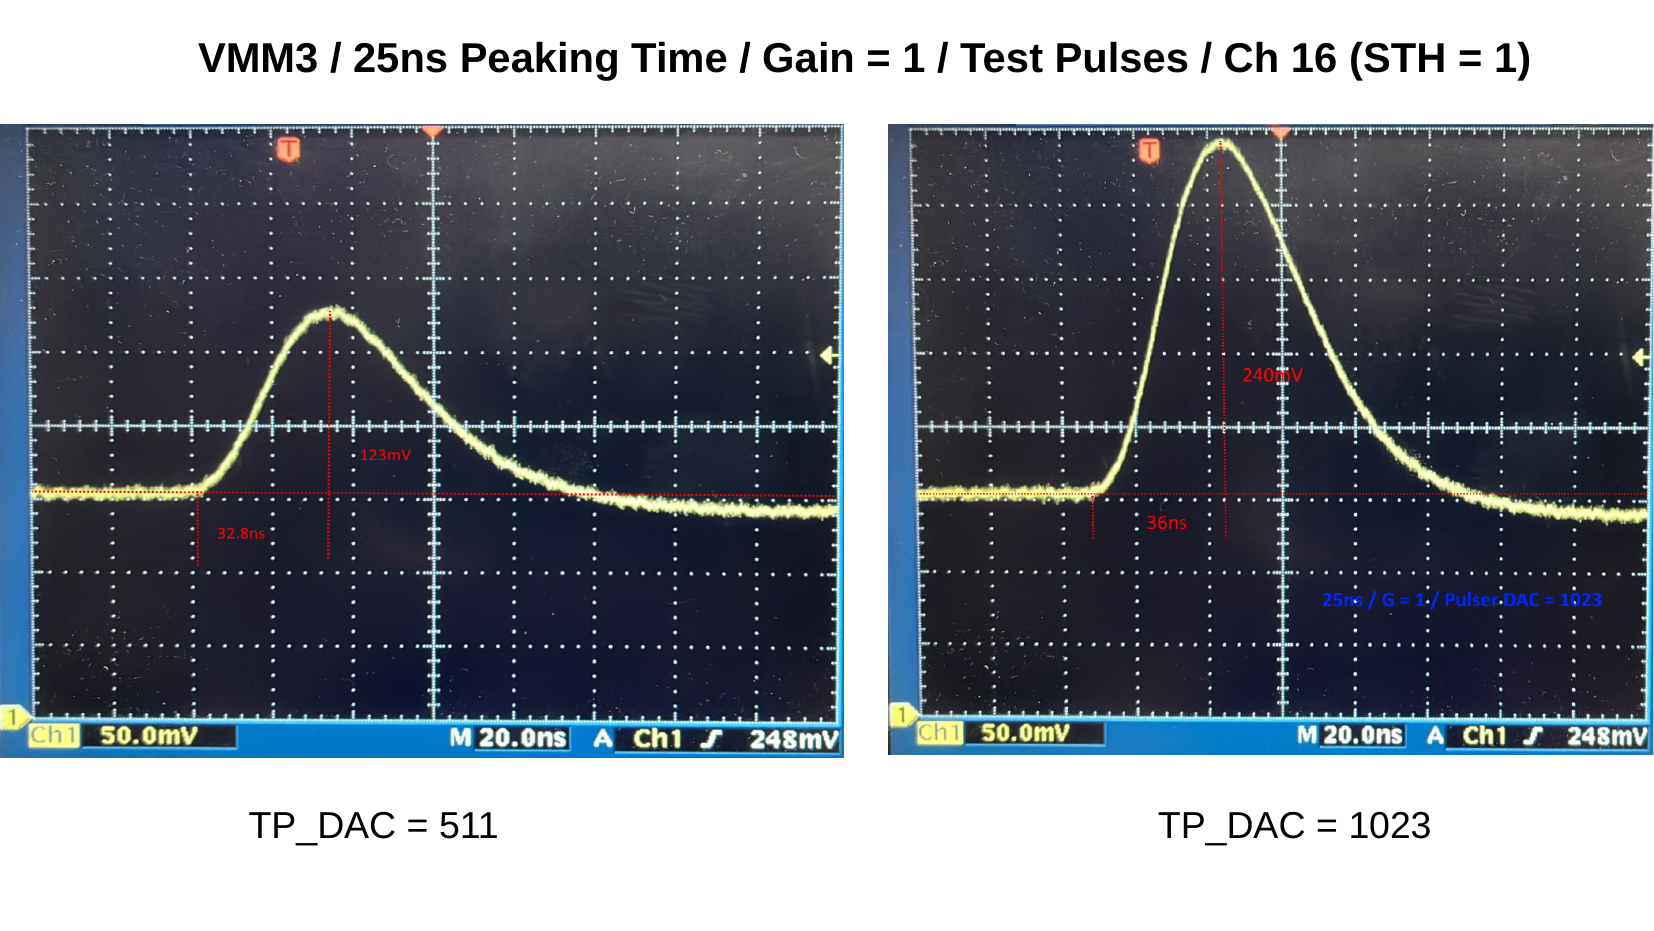

VMM3 / 25ns Peaking Time / Gain = 1 / Test Pulses / Ch 16 (STH = 1)
TP_DAC = 511
TP_DAC = 1023